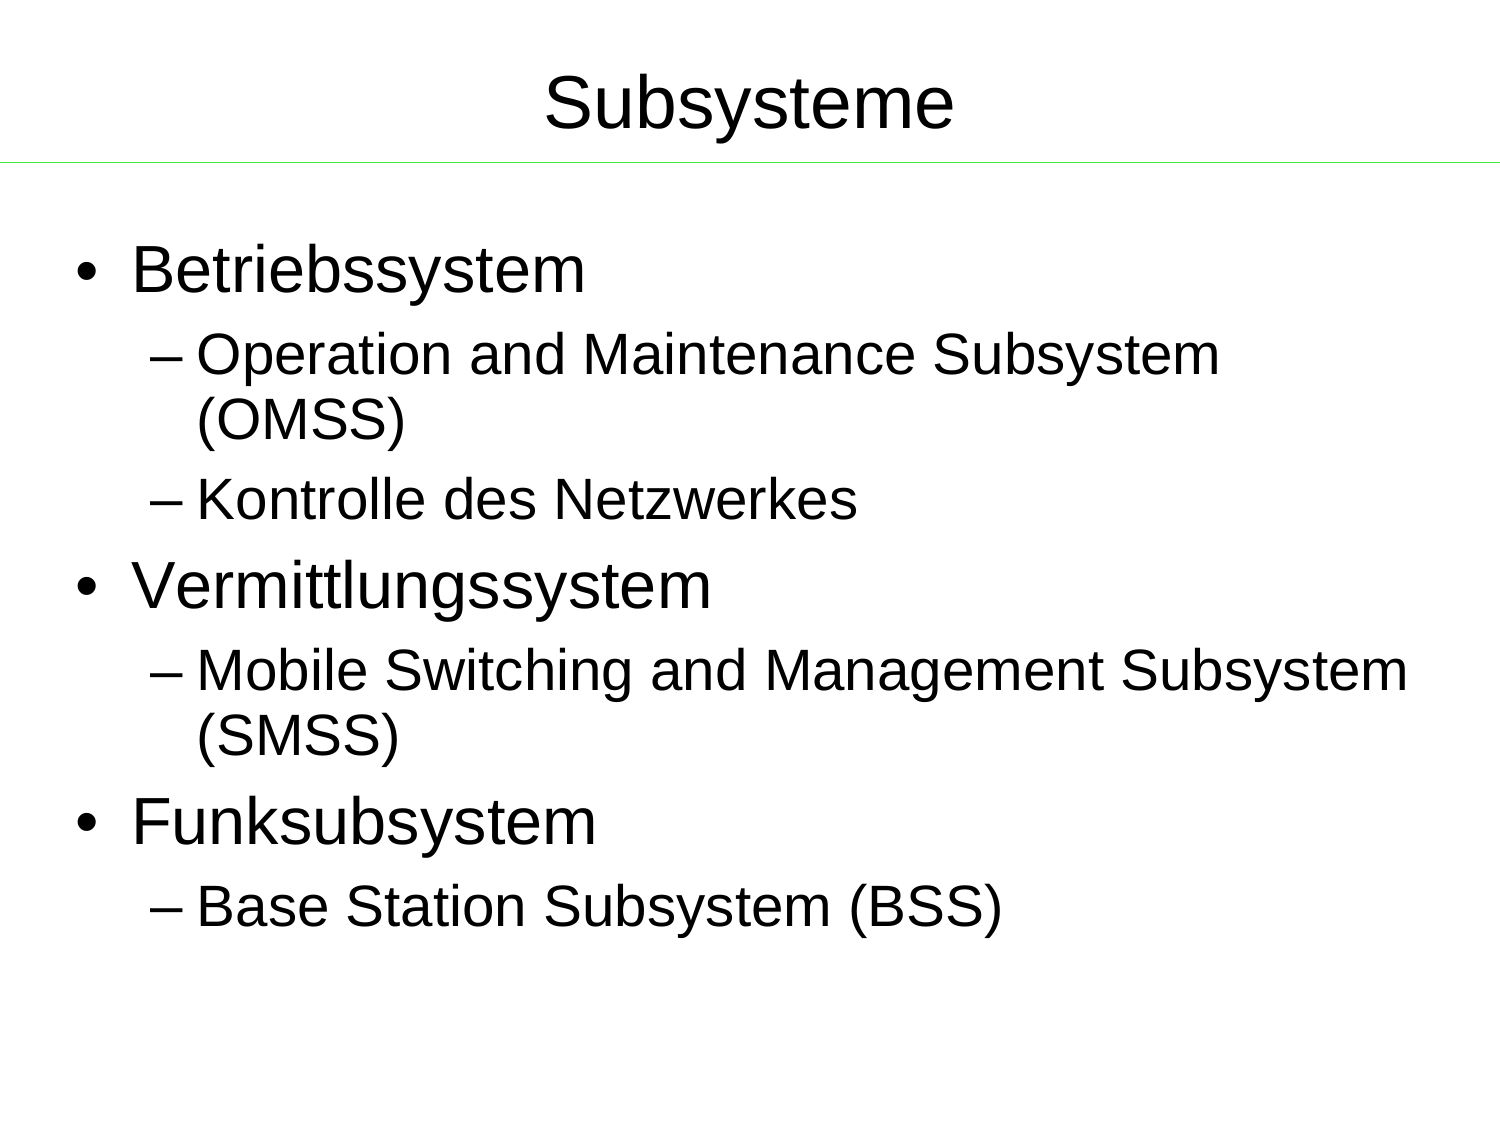

# Subsysteme
Betriebssystem
Operation and Maintenance Subsystem (OMSS)
Kontrolle des Netzwerkes
Vermittlungssystem
Mobile Switching and Management Subsystem (SMSS)
Funksubsystem
Base Station Subsystem (BSS)